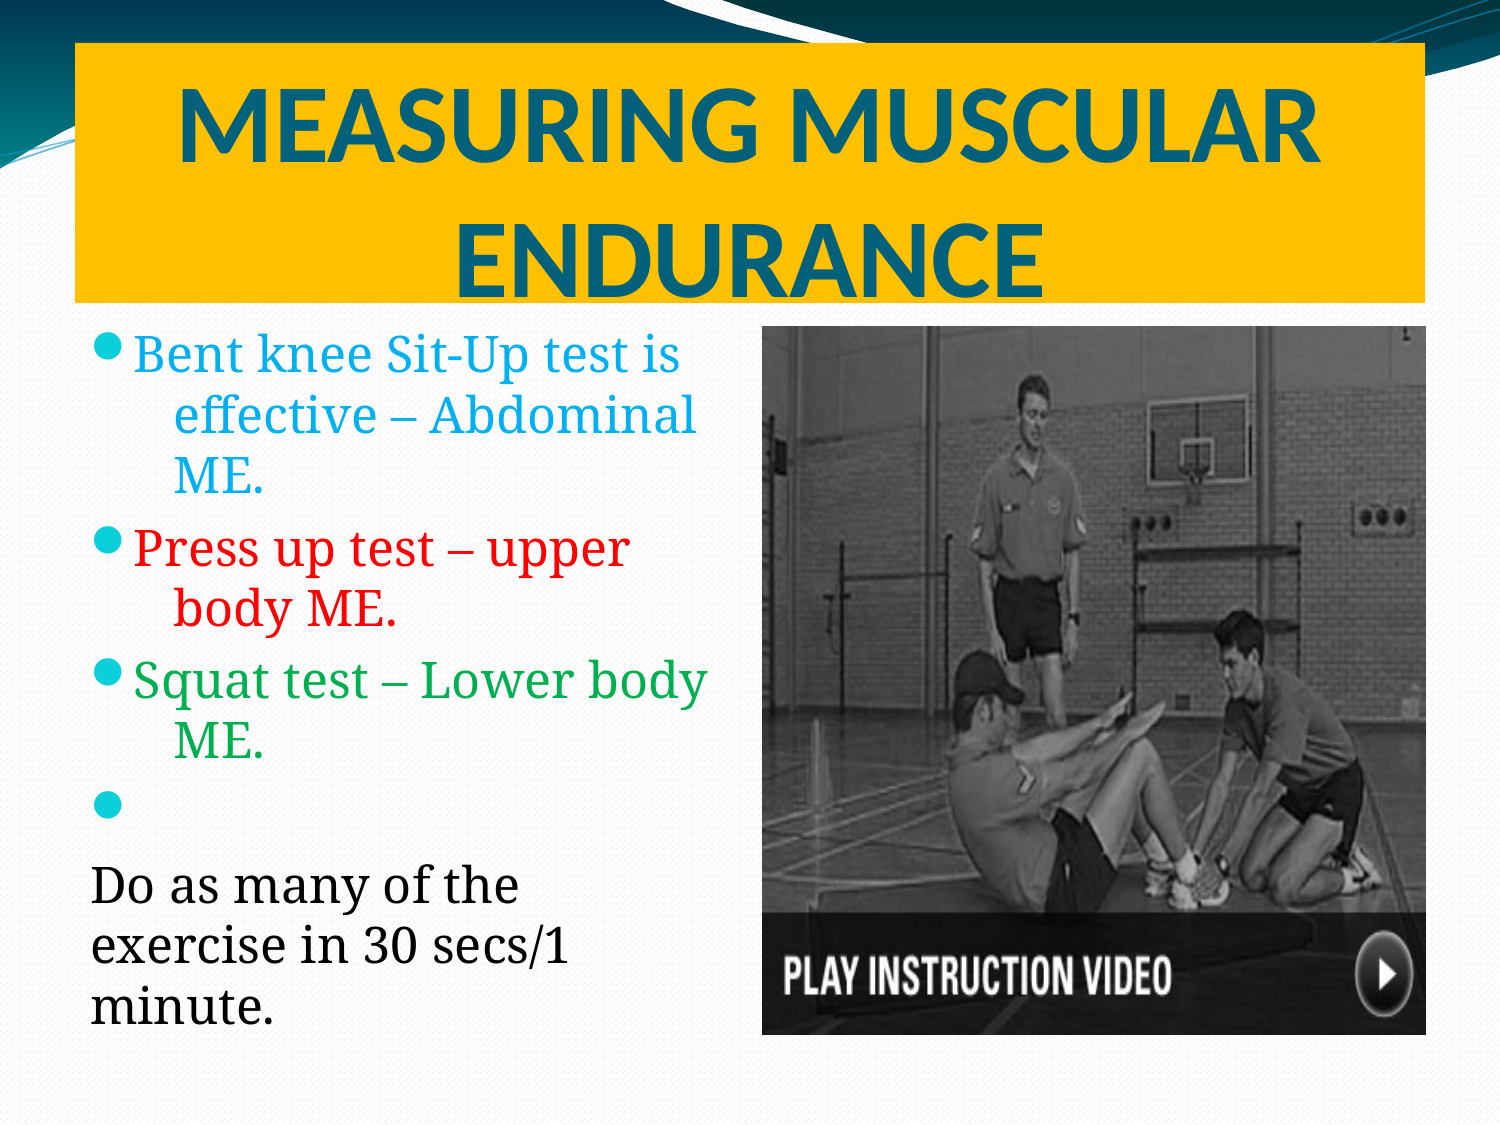

# MEASURING MUSCULAR ENDURANCE
Bent knee Sit-Up test is effective – Abdominal ME.
Press up test – upper body ME.
Squat test – Lower body ME.
Do as many of the exercise in 30 secs/1 minute.